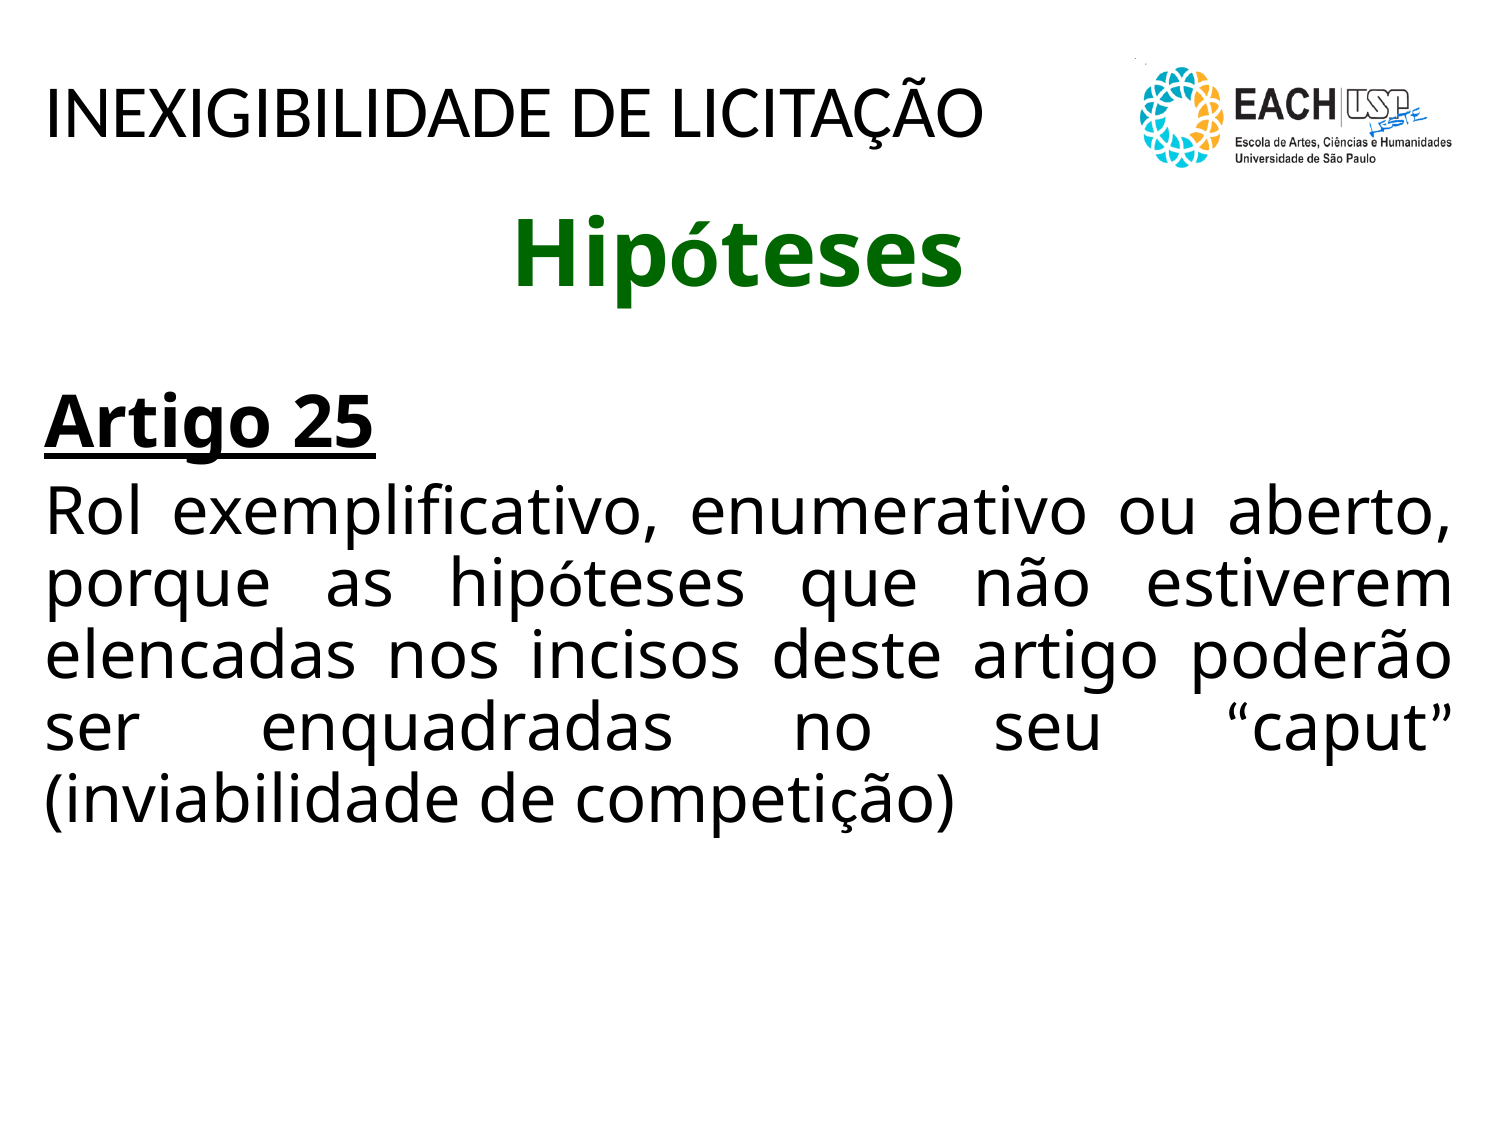

INEXIGIBILIDADE DE LICITAÇÃO
# Hipóteses
Artigo 25
Rol exemplificativo, enumerativo ou aberto, porque as hipóteses que não estiverem elencadas nos incisos deste artigo poderão ser enquadradas no seu “caput” (inviabilidade de competição)